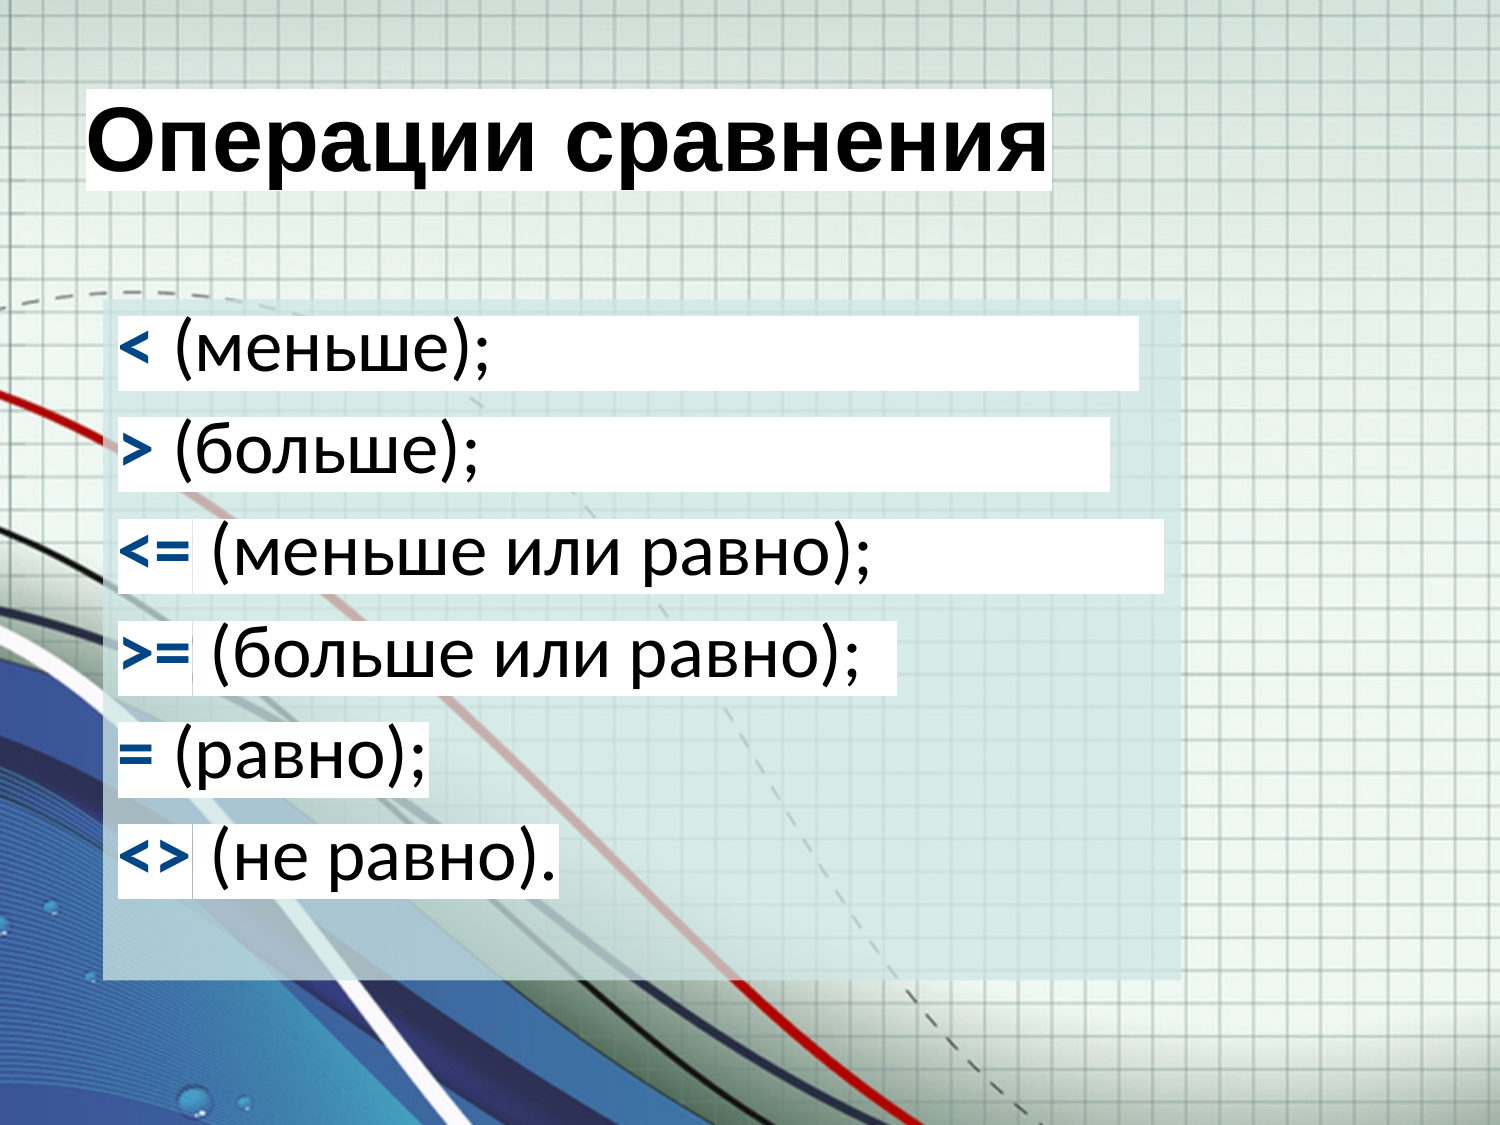

Операции сравнения
# < (меньше);
> (больше);
<= (меньше или равно);
>= (больше или равно);
= (равно);
<> (не равно).